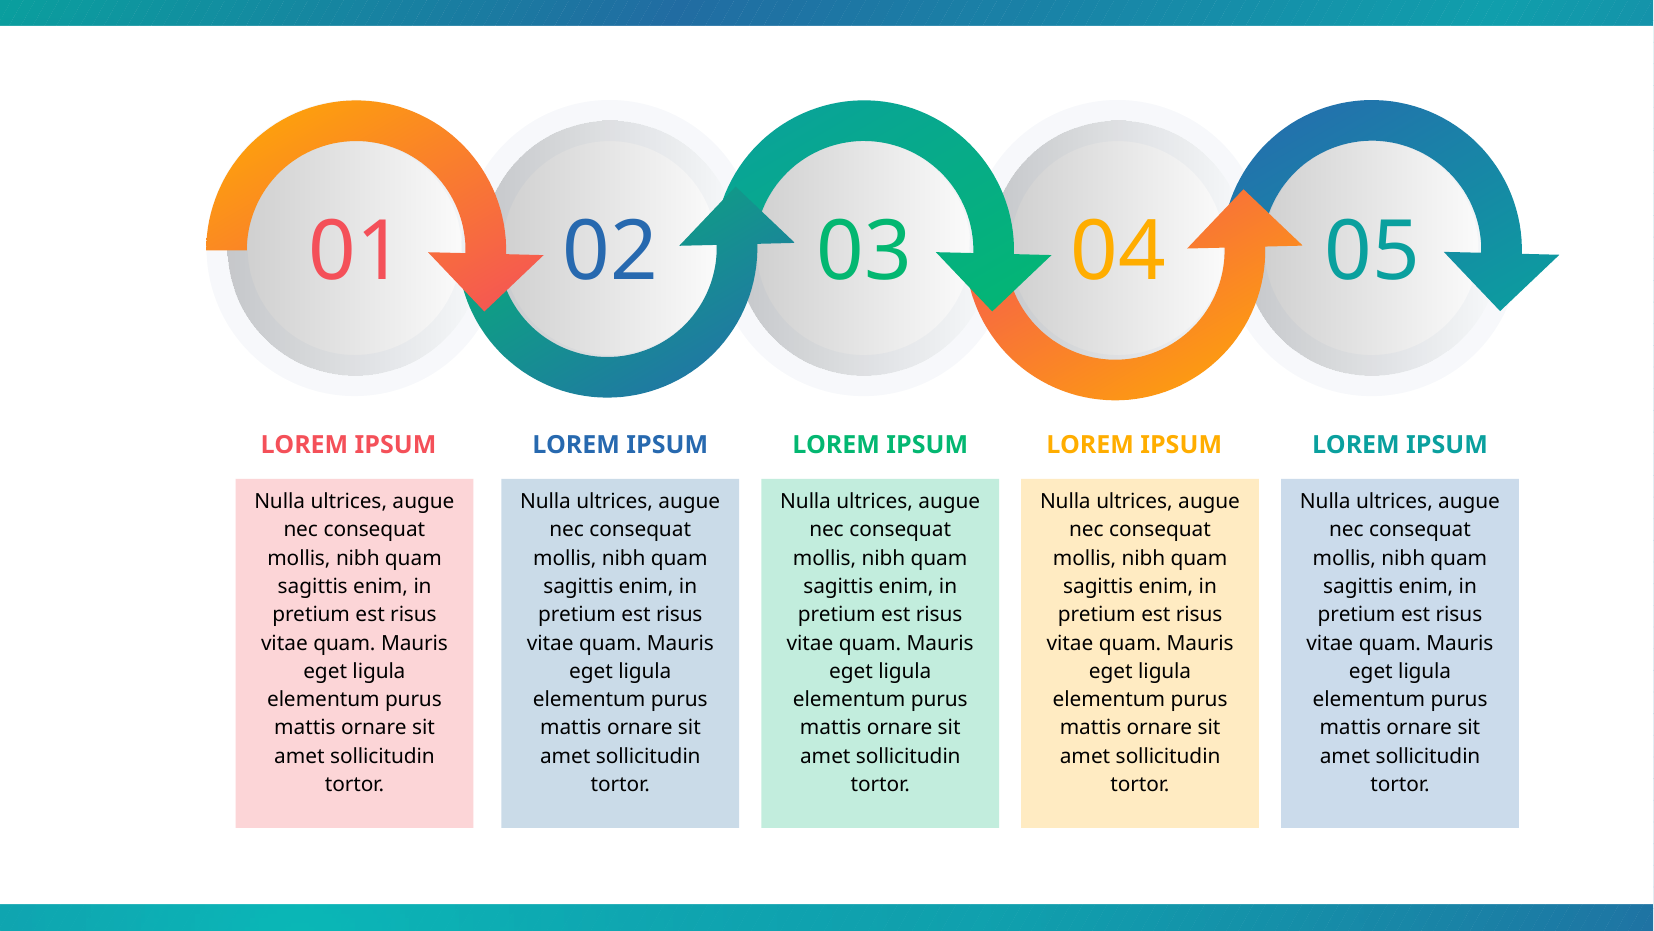

01
02
03
04
05
LOREM IPSUM
LOREM IPSUM
LOREM IPSUM
LOREM IPSUM
LOREM IPSUM
Nulla ultrices, augue nec consequat mollis, nibh quam sagittis enim, in pretium est risus vitae quam. Mauris eget ligula elementum purus mattis ornare sit amet sollicitudin tortor.
Nulla ultrices, augue nec consequat mollis, nibh quam sagittis enim, in pretium est risus vitae quam. Mauris eget ligula elementum purus mattis ornare sit amet sollicitudin tortor.
Nulla ultrices, augue nec consequat mollis, nibh quam sagittis enim, in pretium est risus vitae quam. Mauris eget ligula elementum purus mattis ornare sit amet sollicitudin tortor.
Nulla ultrices, augue nec consequat mollis, nibh quam sagittis enim, in pretium est risus vitae quam. Mauris eget ligula elementum purus mattis ornare sit amet sollicitudin tortor.
Nulla ultrices, augue nec consequat mollis, nibh quam sagittis enim, in pretium est risus vitae quam. Mauris eget ligula elementum purus mattis ornare sit amet sollicitudin tortor.